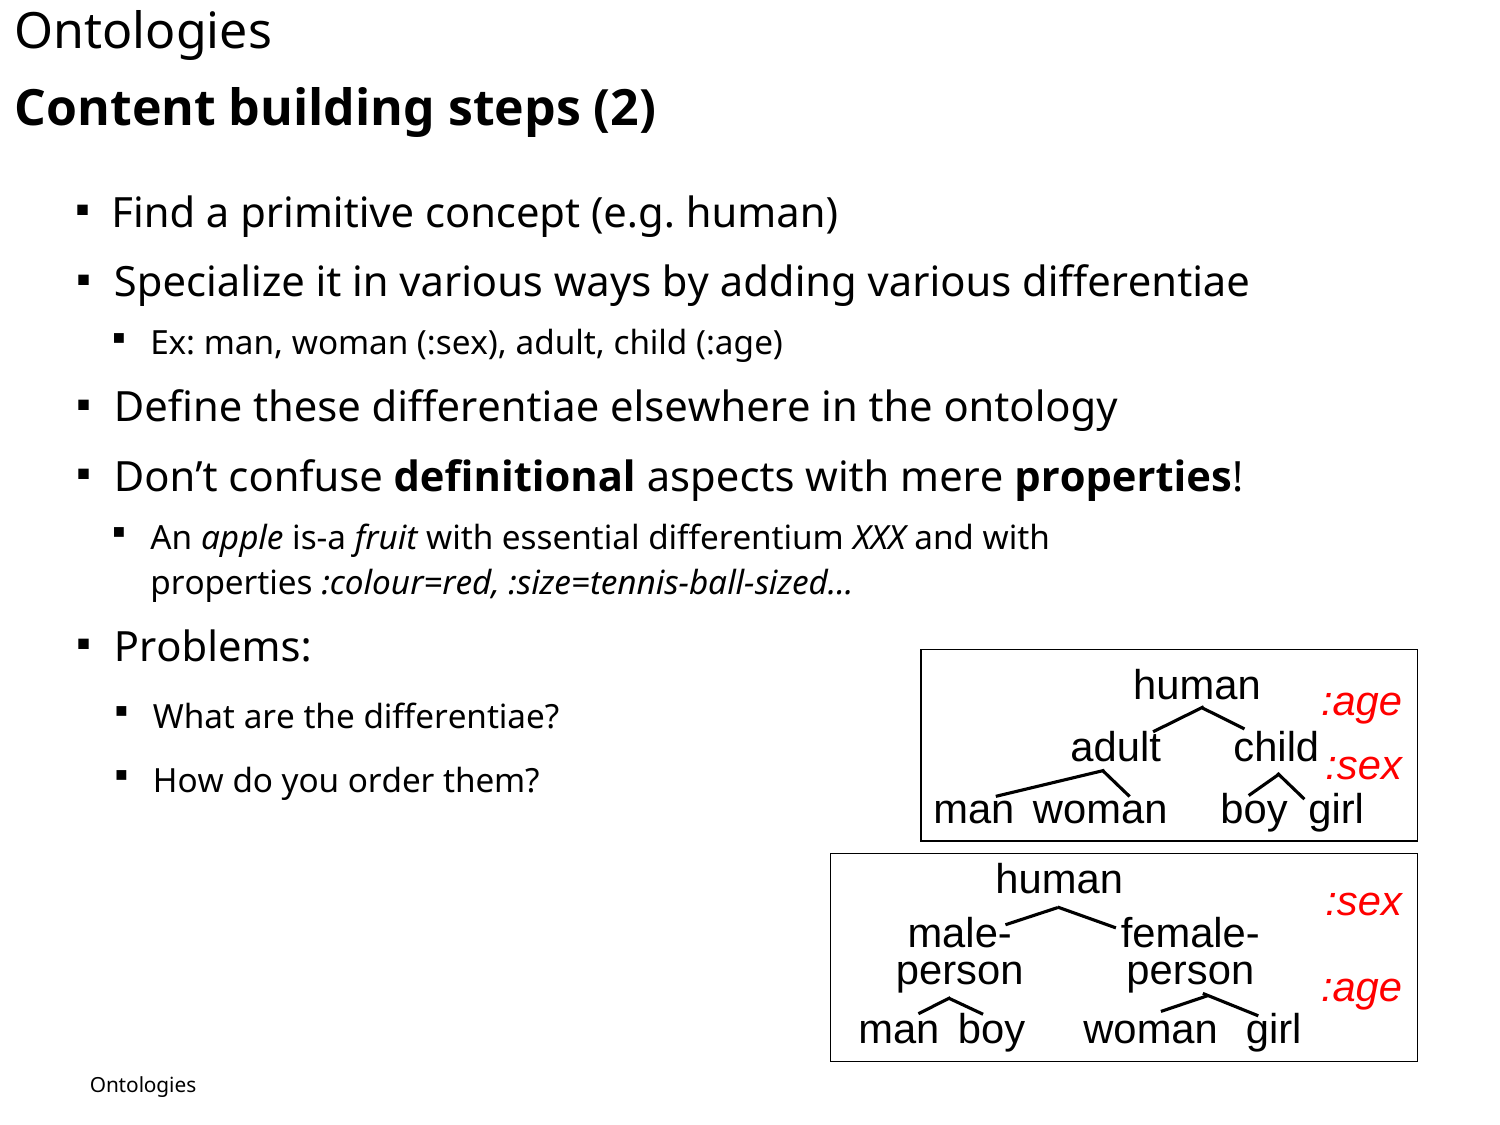

Ontologies
Content building steps (2)
# Find a primitive concept (e.g. human)
Specialize it in various ways by adding various differentiae
Ex: man, woman (:sex), adult, child (:age)
Define these differentiae elsewhere in the ontology
Don’t confuse definitional aspects with mere properties!
An apple is-a fruit with essential differentium XXX and with properties :colour=red, :size=tennis-ball-sized…
Problems:
What are the differentiae?
How do you order them?
human
:age
adult
child
:sex
man
woman
boy
girl
human
:sex
male-
person
female-
person
:age
man
boy
woman
girl